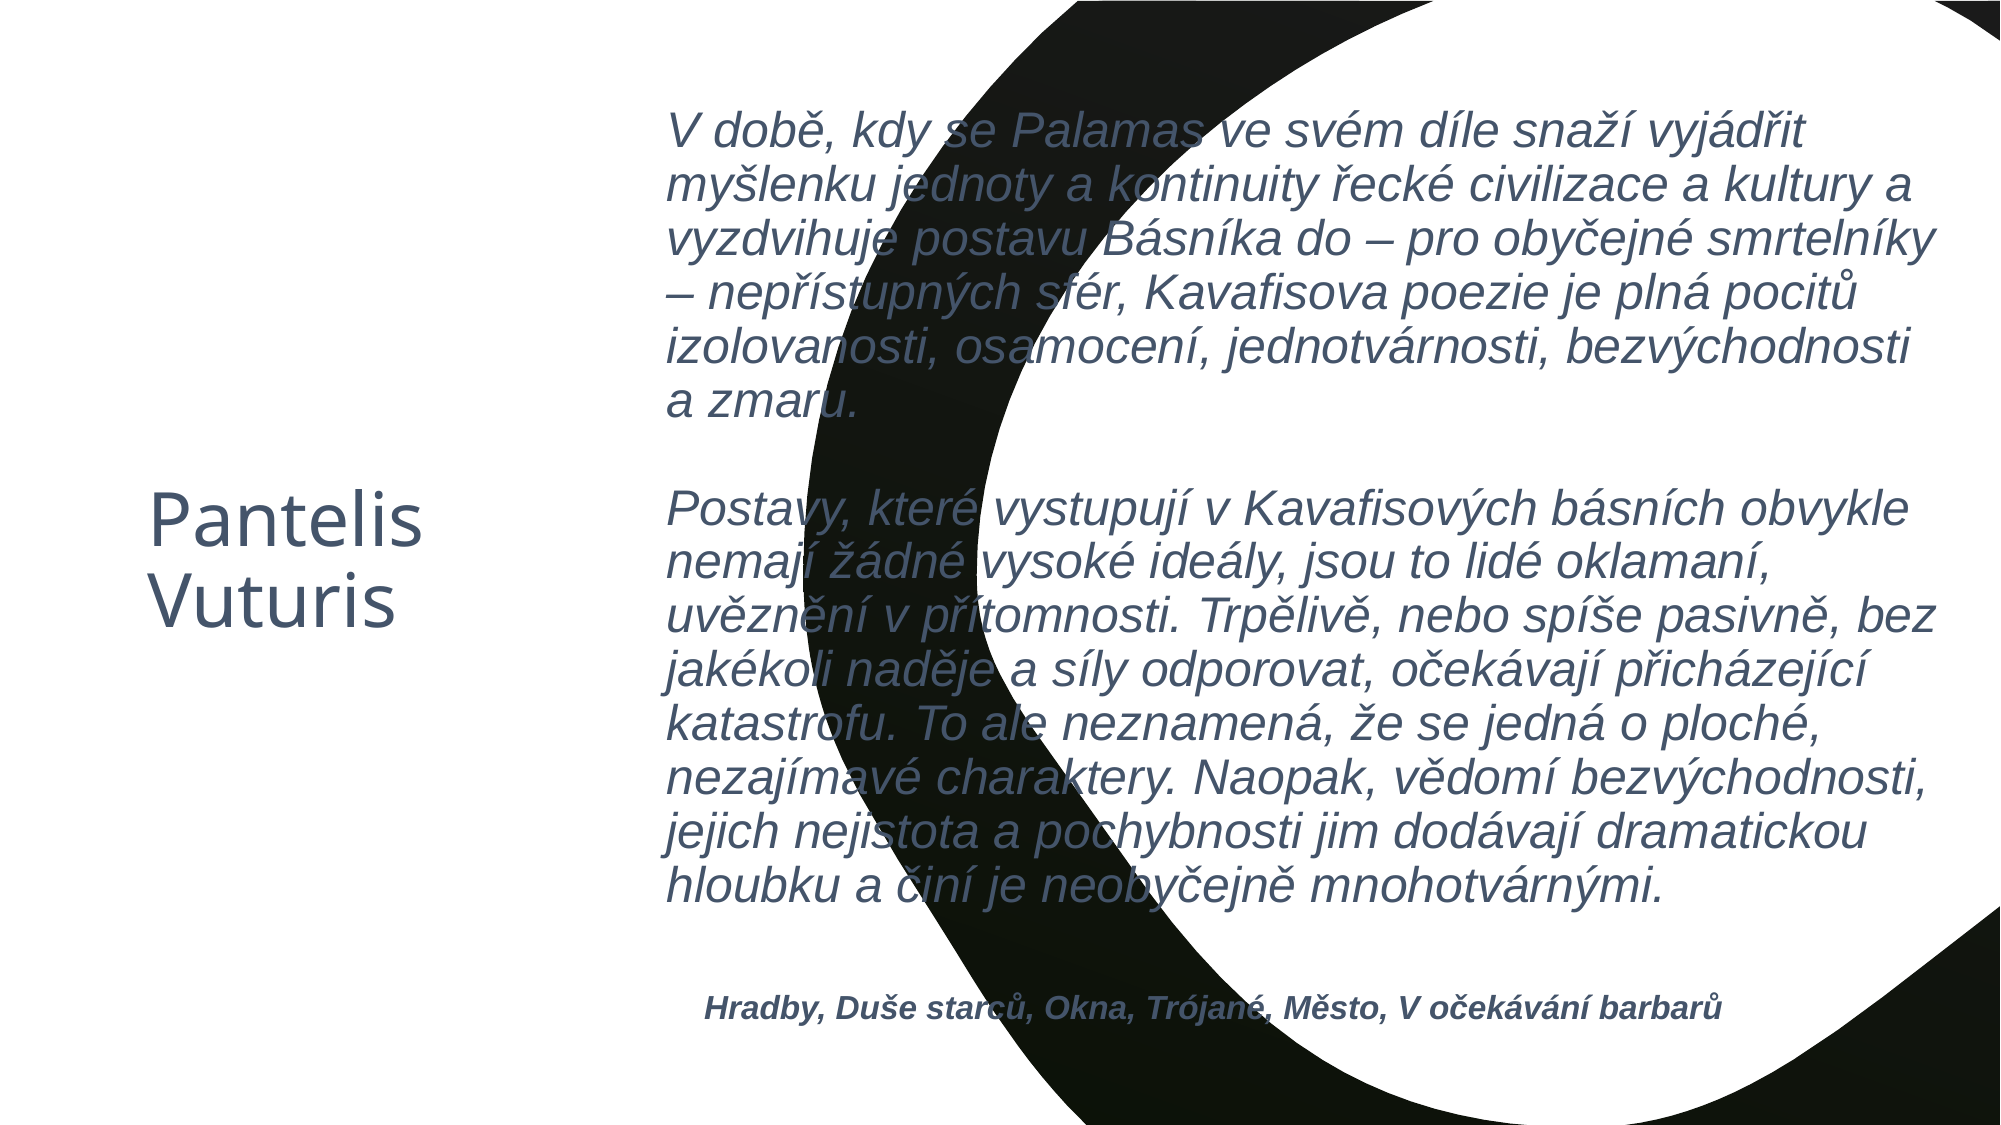

V době, kdy se Palamas ve svém díle snaží vyjádřit myšlenku jednoty a kontinuity řecké civilizace a kultury a vyzdvihuje postavu Básníka do – pro obyčejné smrtelníky – nepřístupných sfér, Kavafisova poezie je plná pocitů izolovanosti, osamocení, jednotvárnosti, bezvýchodnosti a zmaru.
Postavy, které vystupují v Kavafisových básních obvykle nemají žádné vysoké ideály, jsou to lidé oklamaní, uvěznění v přítomnosti. Trpělivě, nebo spíše pasivně, bez jakékoli naděje a síly odporovat, očekávají přicházející katastrofu. To ale neznamená, že se jedná o ploché, nezajímavé charaktery. Naopak, vědomí bezvýchodnosti, jejich nejistota a pochybnosti jim dodávají dramatickou hloubku a činí je neobyčejně mnohotvárnými.
Hradby, Duše starců, Okna, Trójané, Město, V očekávání barbarů
# Pantelis Vuturis